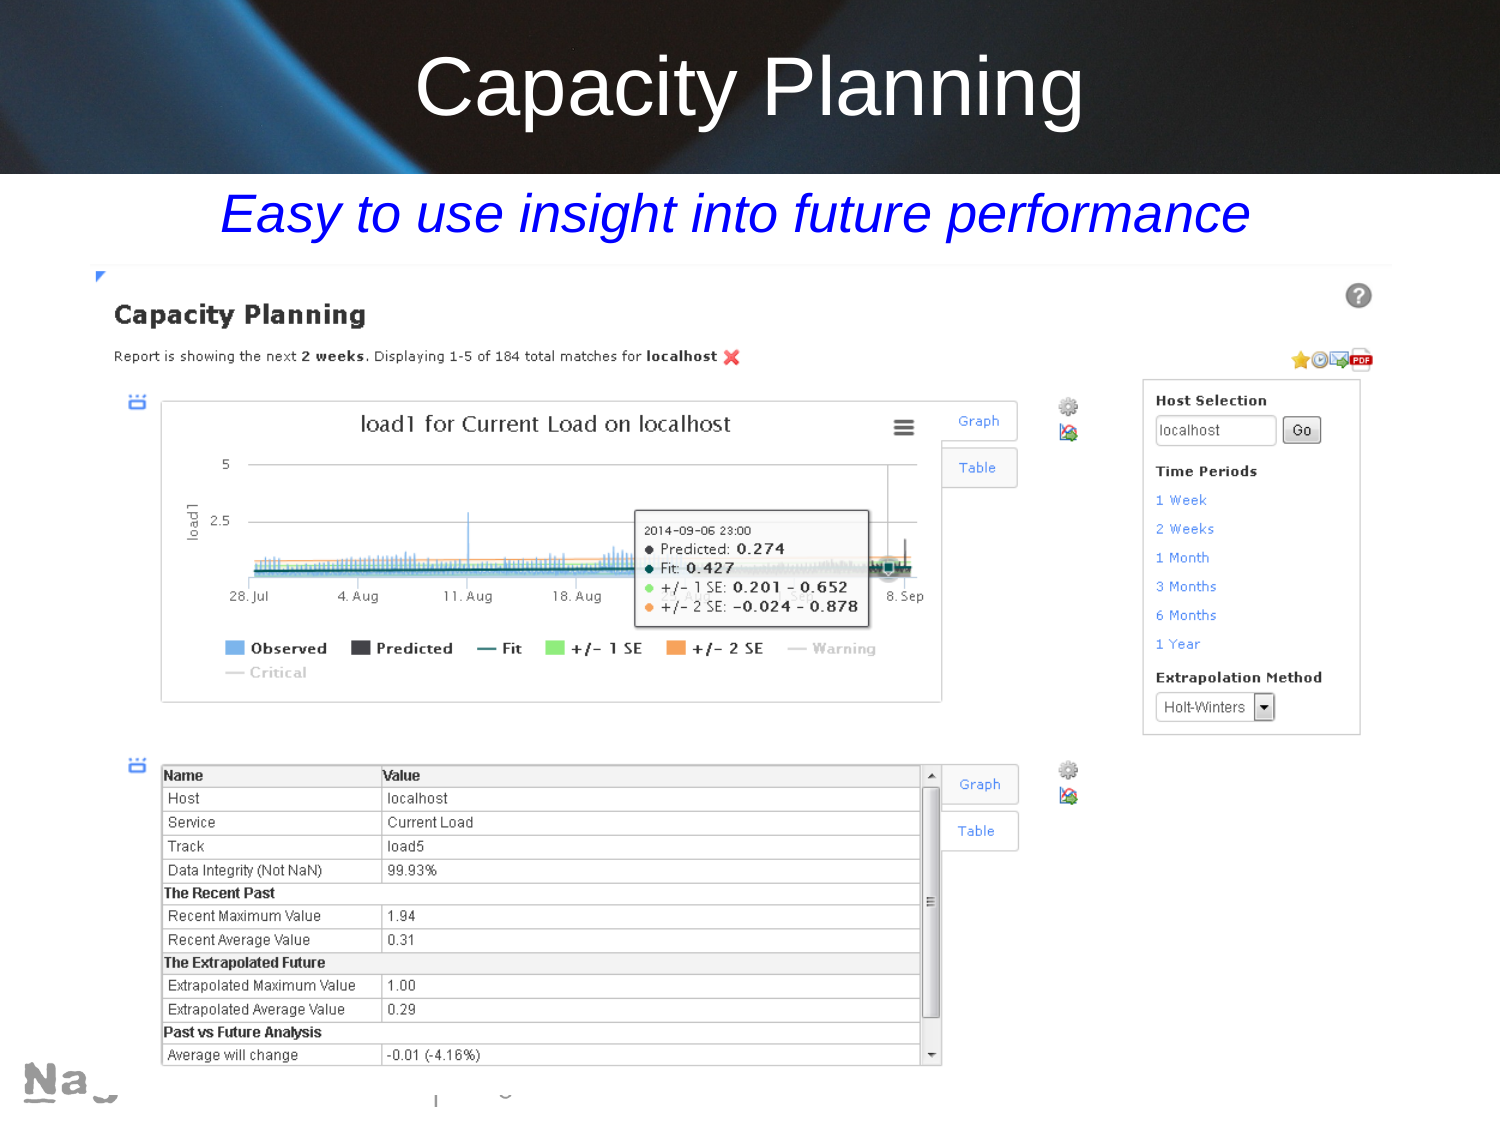

# Capacity Planning
 Easy to use insight into future performance